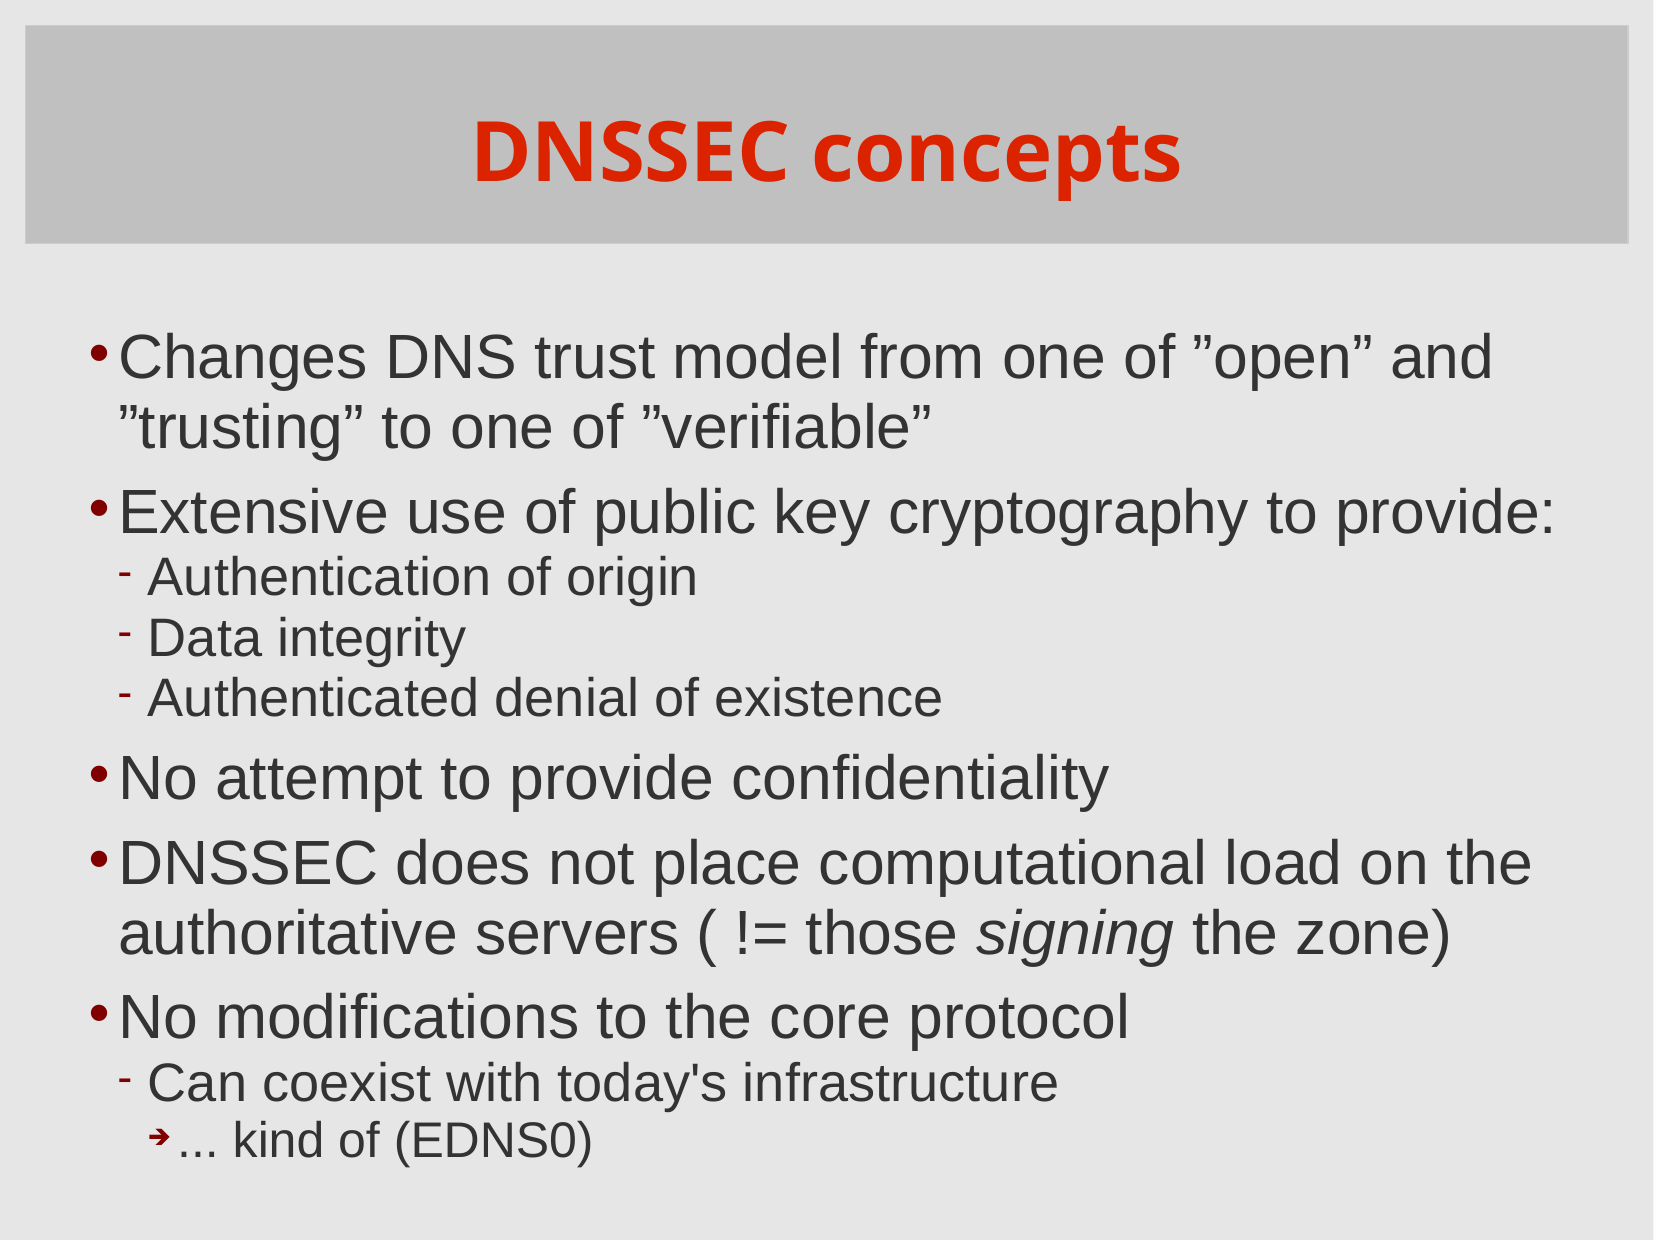

# DNSSEC concepts
Changes DNS trust model from one of ”open” and ”trusting” to one of ”verifiable”
Extensive use of public key cryptography to provide:
Authentication of origin
Data integrity
Authenticated denial of existence
No attempt to provide confidentiality
DNSSEC does not place computational load on the authoritative servers ( != those signing the zone)
No modifications to the core protocol
Can coexist with today's infrastructure
... kind of (EDNS0)